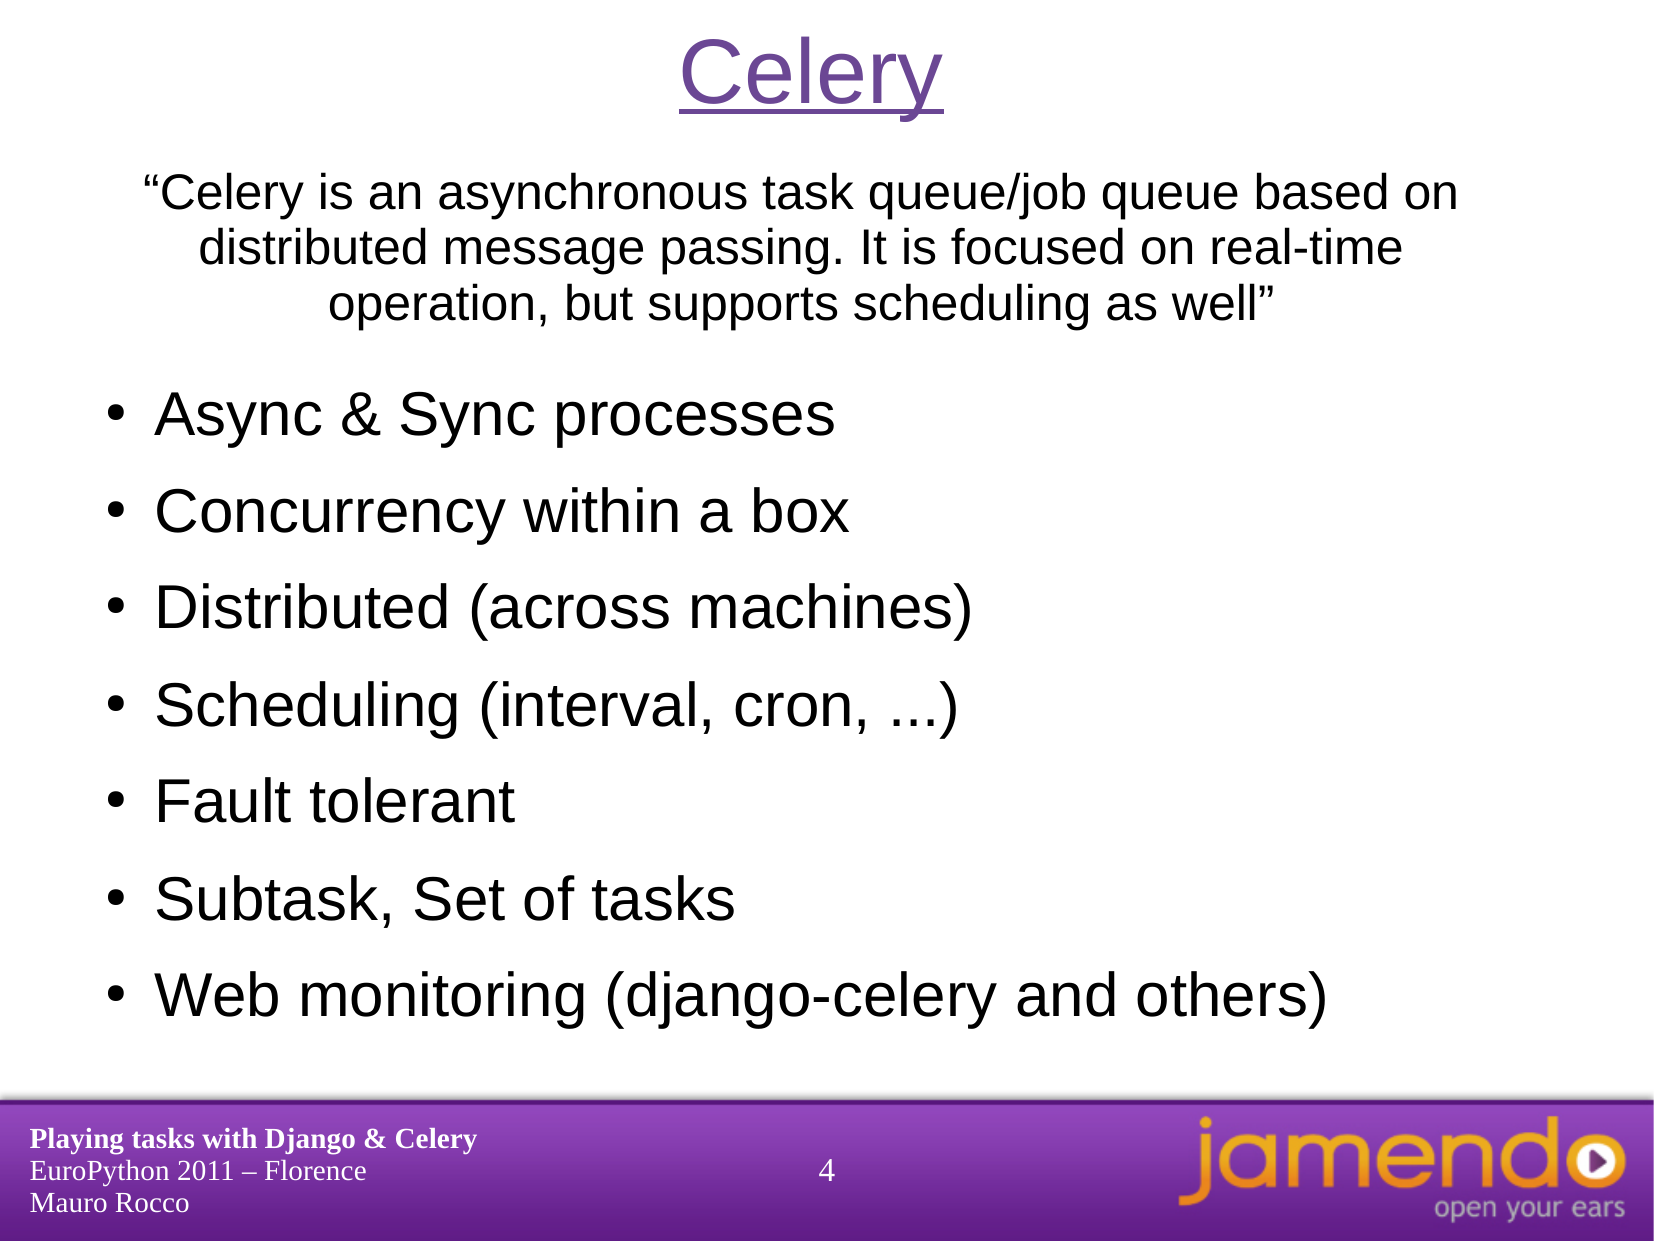

# Celery
“Celery is an asynchronous task queue/job queue based on distributed message passing. It is focused on real-time operation, but supports scheduling as well”
Async & Sync processes
Concurrency within a box
Distributed (across machines)
Scheduling (interval, cron, ...)
Fault tolerant
Subtask, Set of tasks
Web monitoring (django-celery and others)
4